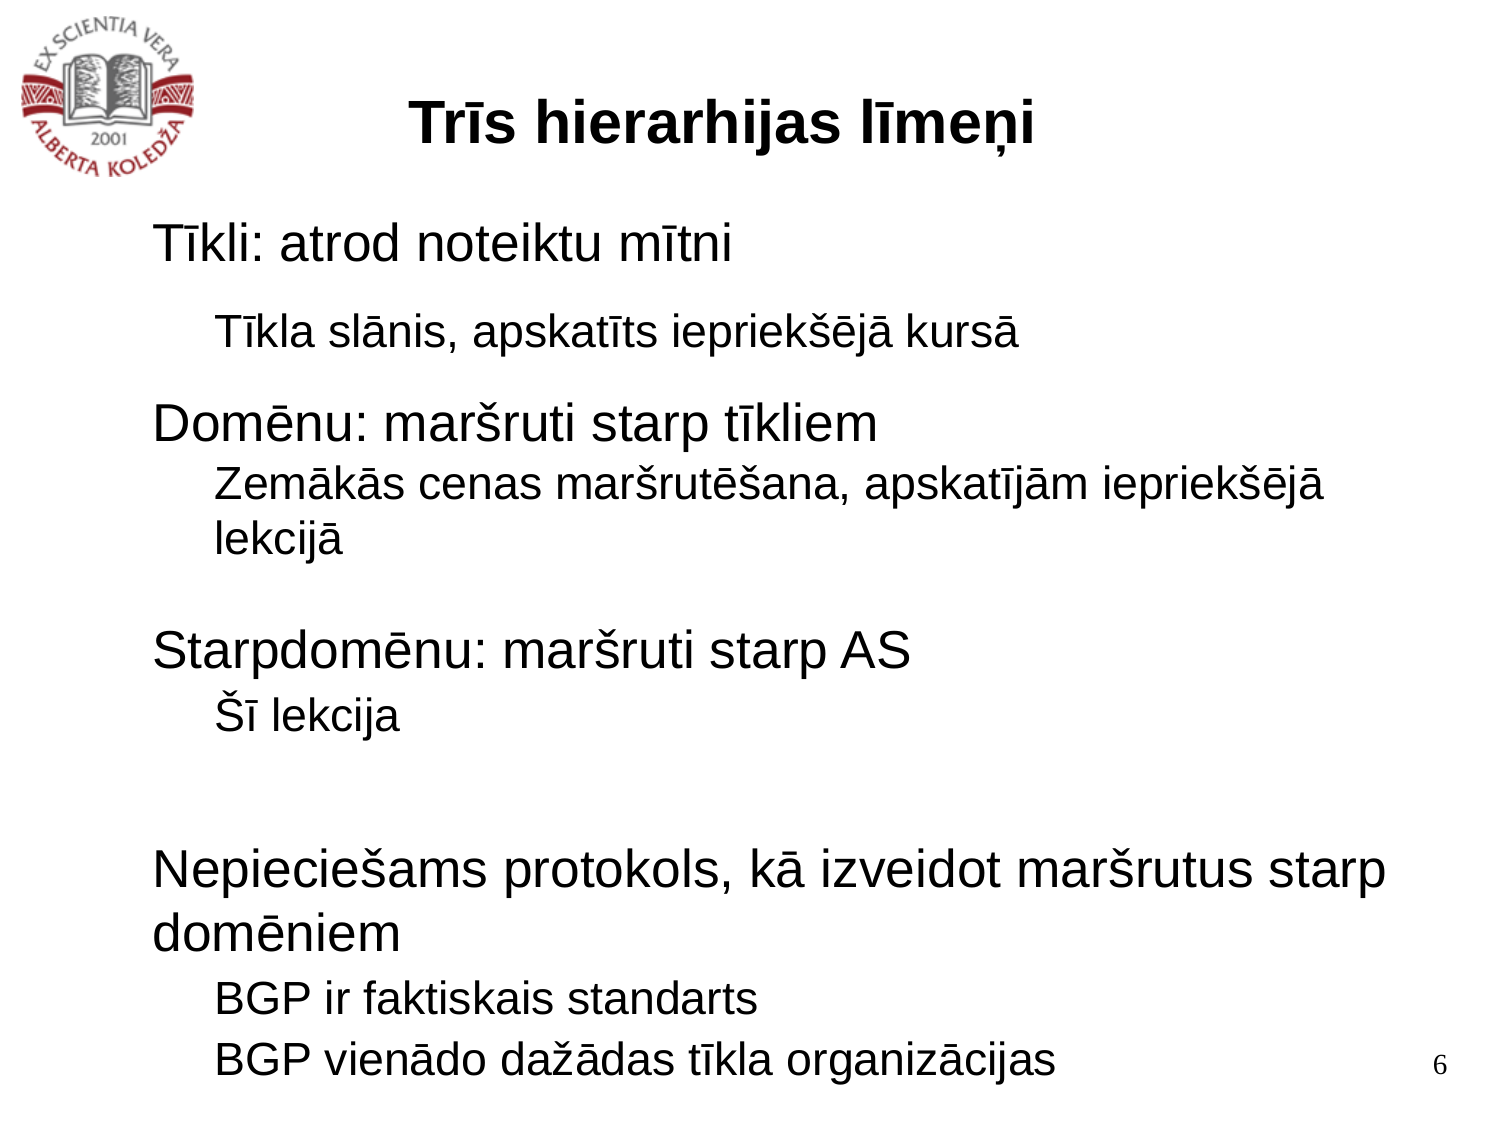

# Trīs hierarhijas līmeņi
Tīkli: atrod noteiktu mītni
Tīkla slānis, apskatīts iepriekšējā kursā
Domēnu: maršruti starp tīkliem
Zemākās cenas maršrutēšana, apskatījām iepriekšējā lekcijā
Starpdomēnu: maršruti starp AS
Šī lekcija
Nepieciešams protokols, kā izveidot maršrutus starp domēniem
BGP ir faktiskais standarts
BGP vienādo dažādas tīkla organizācijas
4